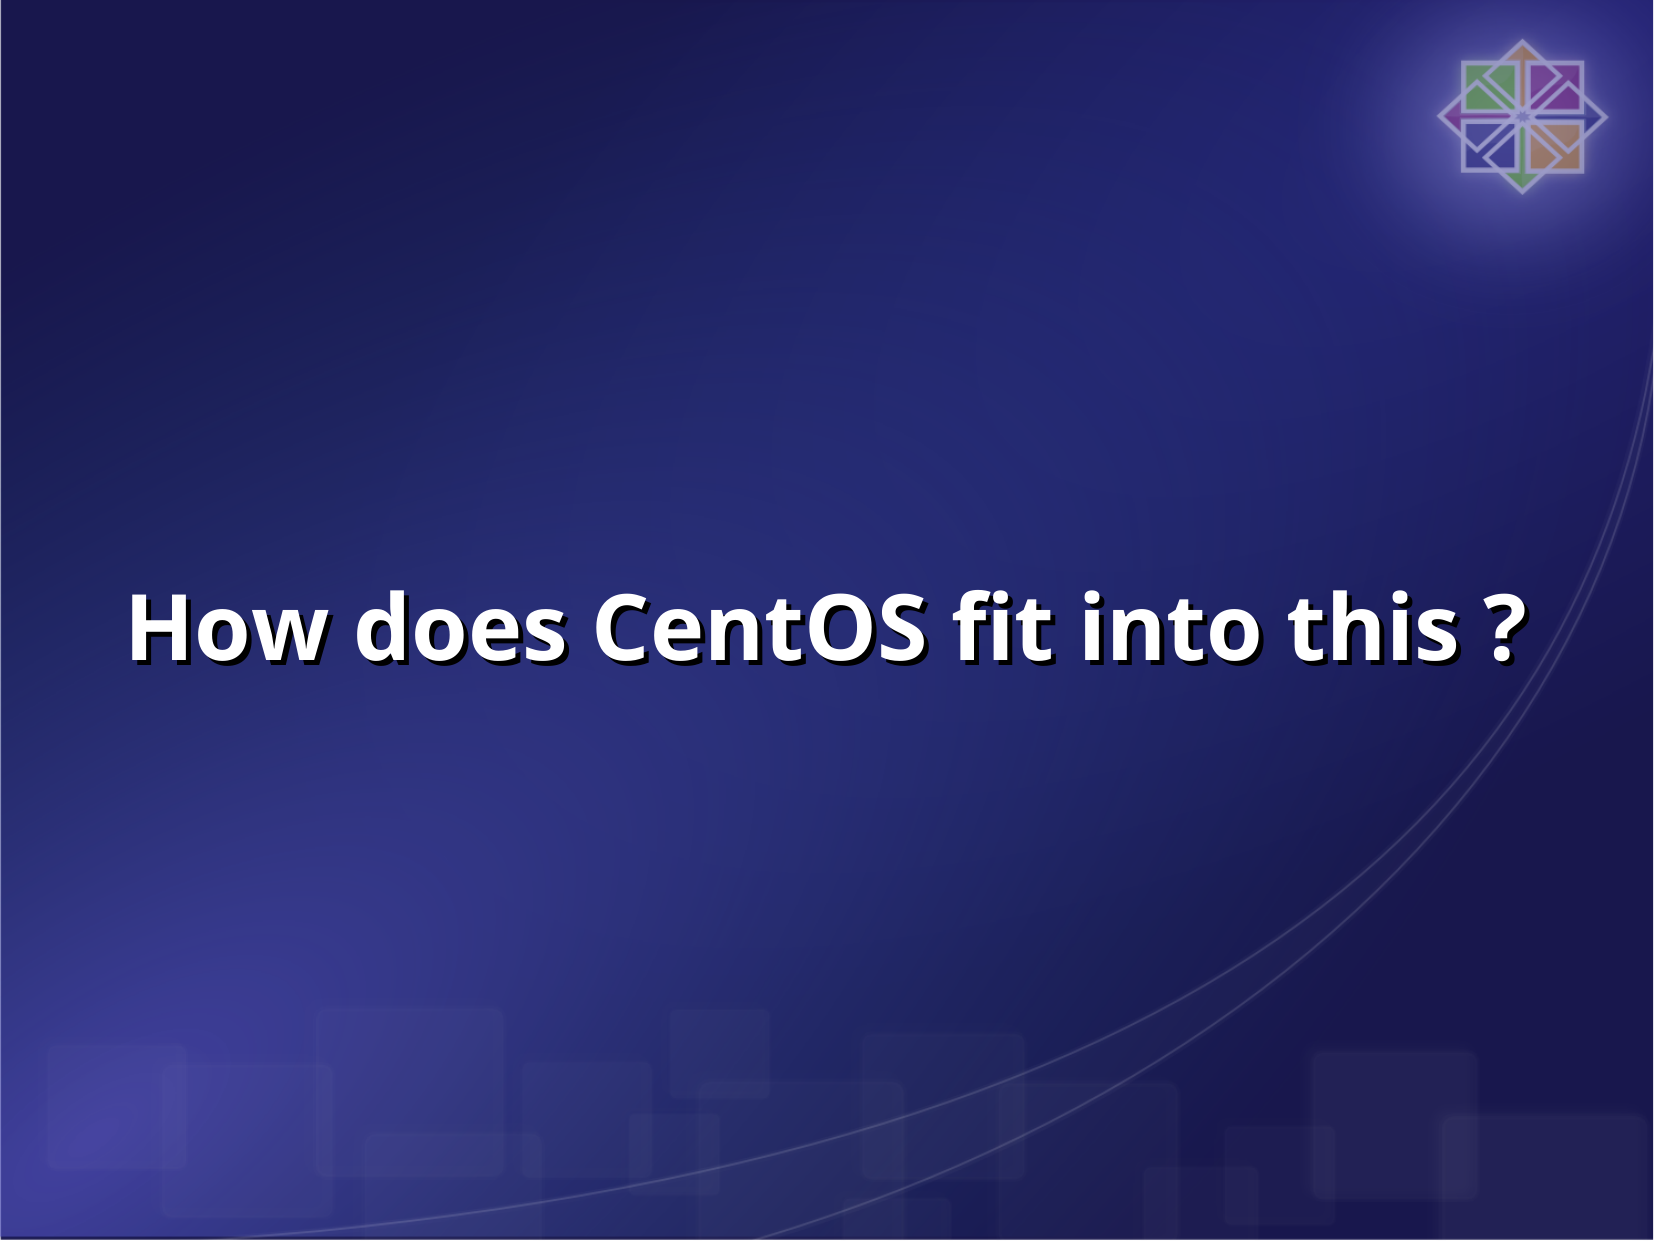

# How does CentOS fit into this ?